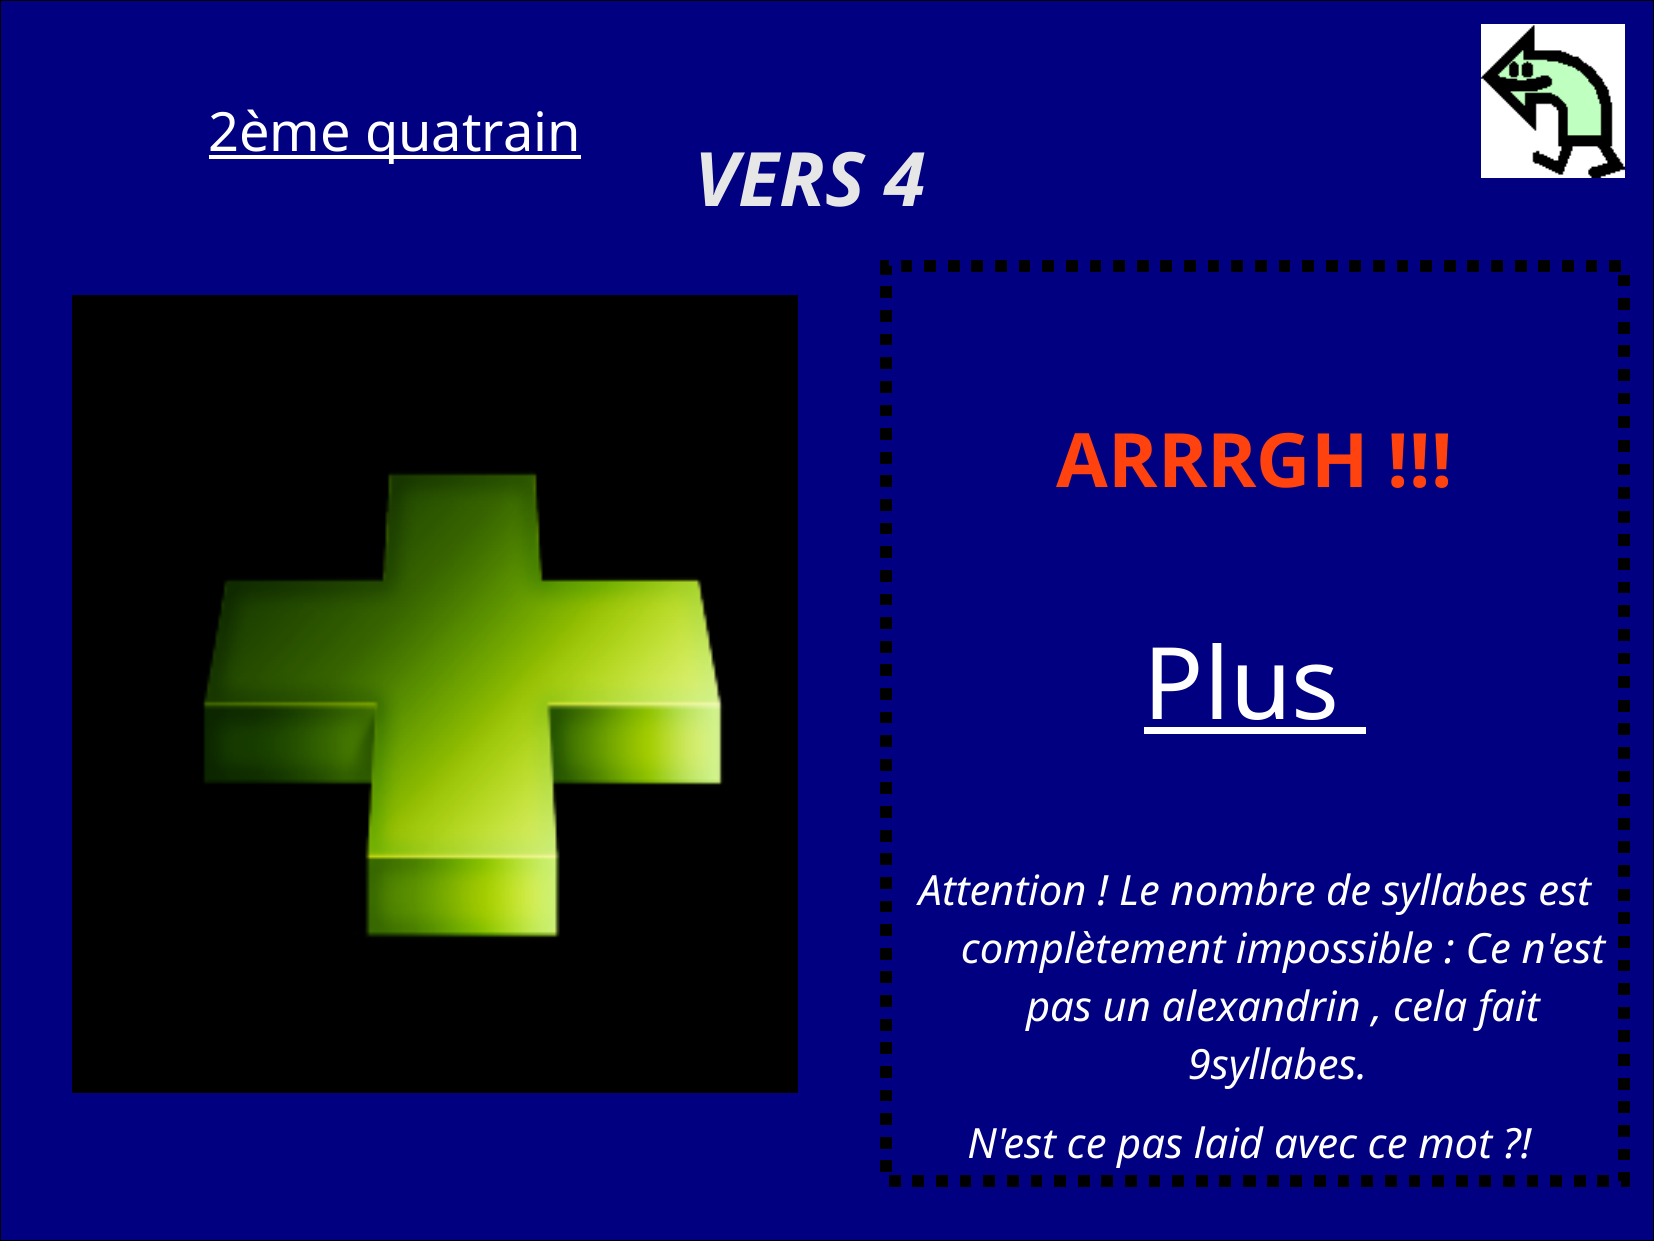

VERS 4
2ème quatrain
# ARRRGH !!!
Plus
Attention ! Le nombre de syllabes est complètement impossible : Ce n'est pas un alexandrin , cela fait 9syllabes.
N'est ce pas laid avec ce mot ?!